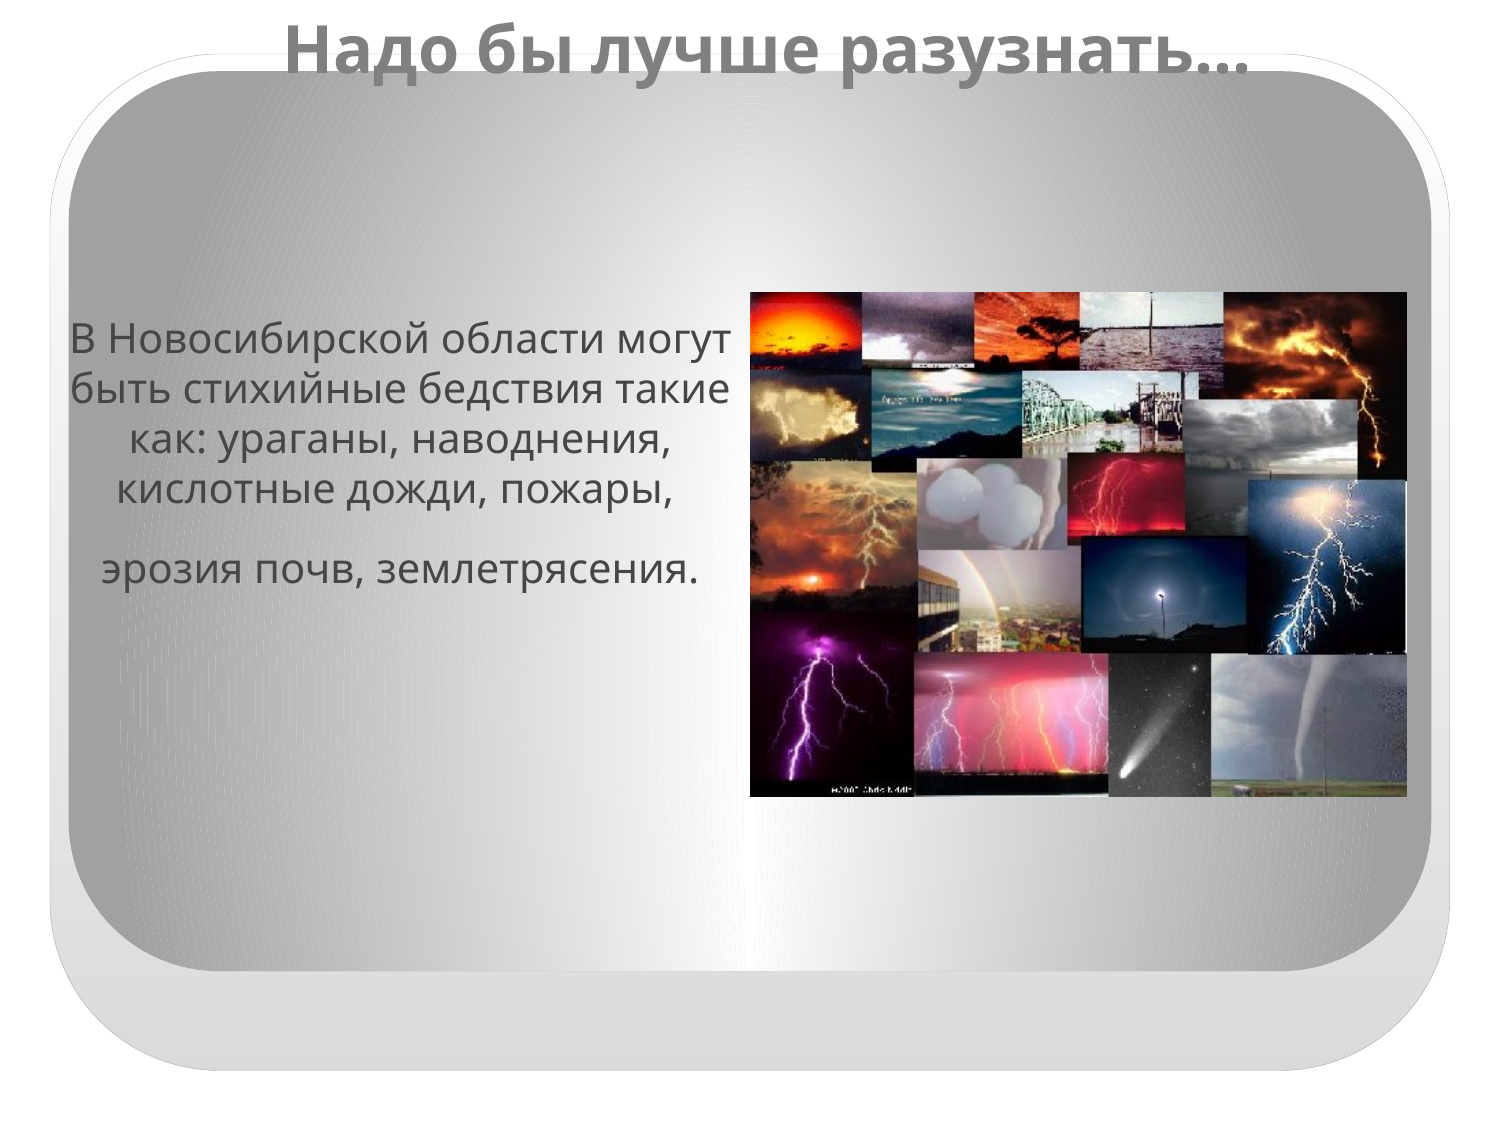

# Надо бы лучше разузнать…
В Новосибирской области могут быть стихийные бедствия такие как: ураганы, наводнения, кислотные дожди, пожары,
эрозия почв, землетрясения.